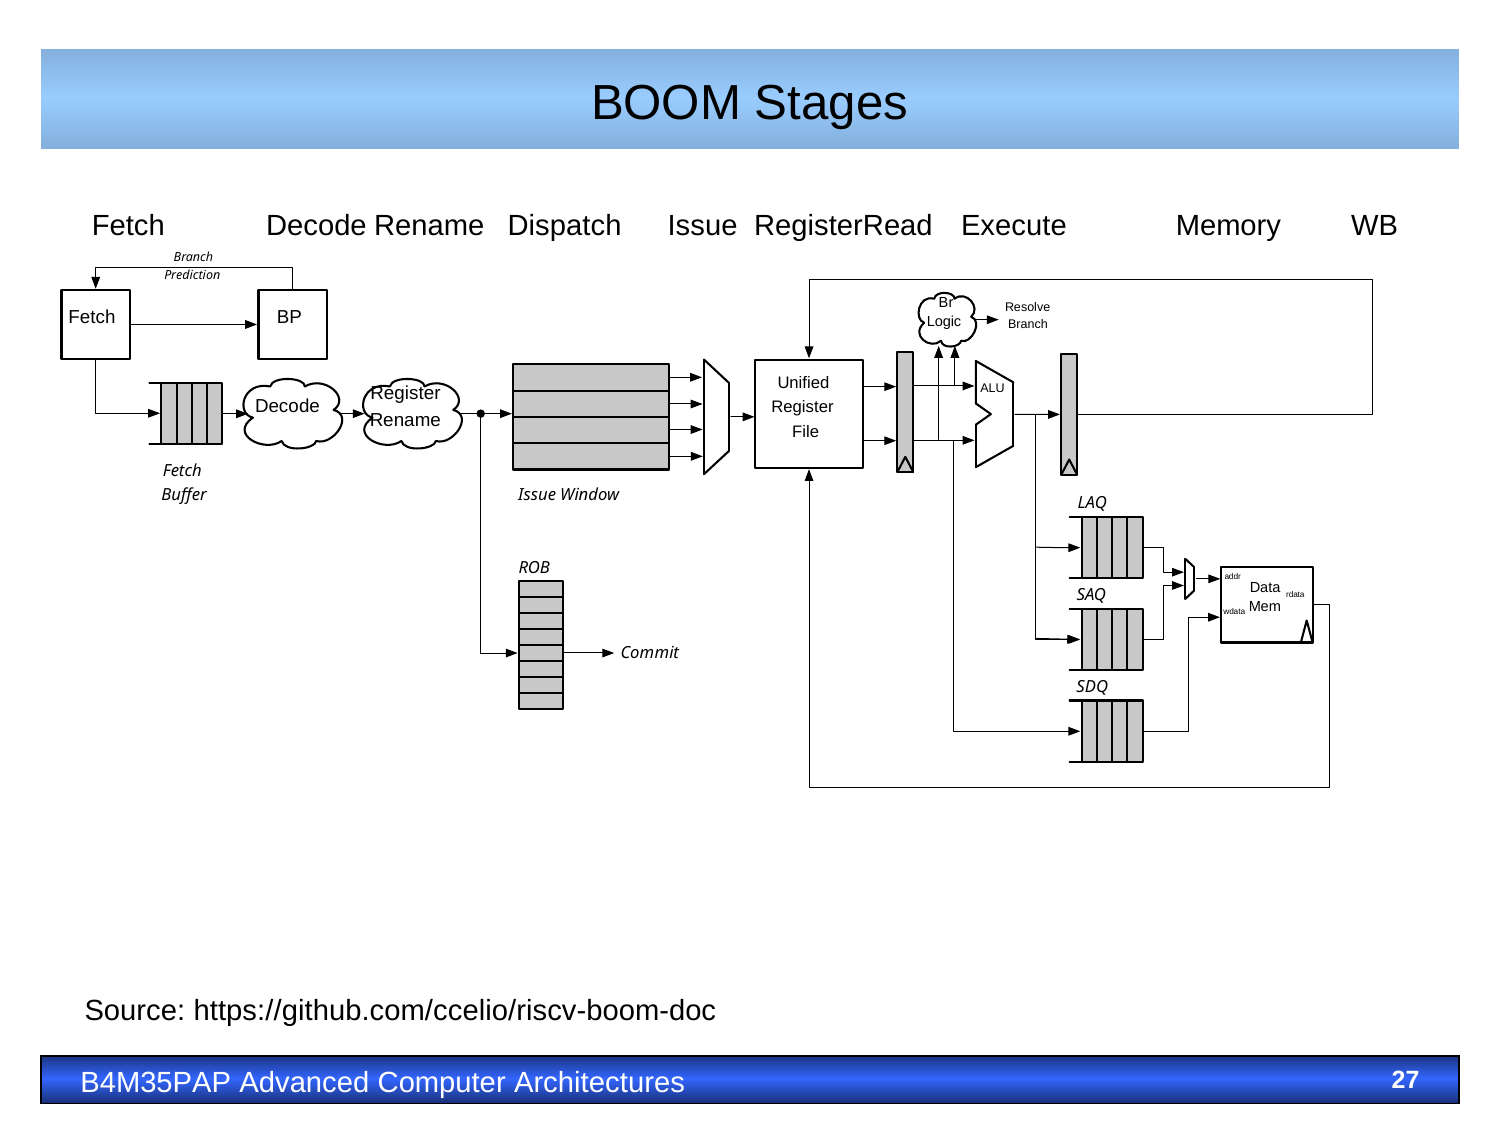

# BOOM Stages
Fetch
Decode
Rename
Dispatch
Issue
RegisterRead
Execute
Memory
WB
Branch
Prediction
Br
Resolve
Fetch
BP
Logic
Branch
Unified
ALU
Register
Decode
Register
Rename
File
Fetch
Buffer
Issue Window
LAQ
ROB
addr
Data
SAQ
rdata
Mem
wdata
Commit
SDQ
Source: https://github.com/ccelio/riscv-boom-doc